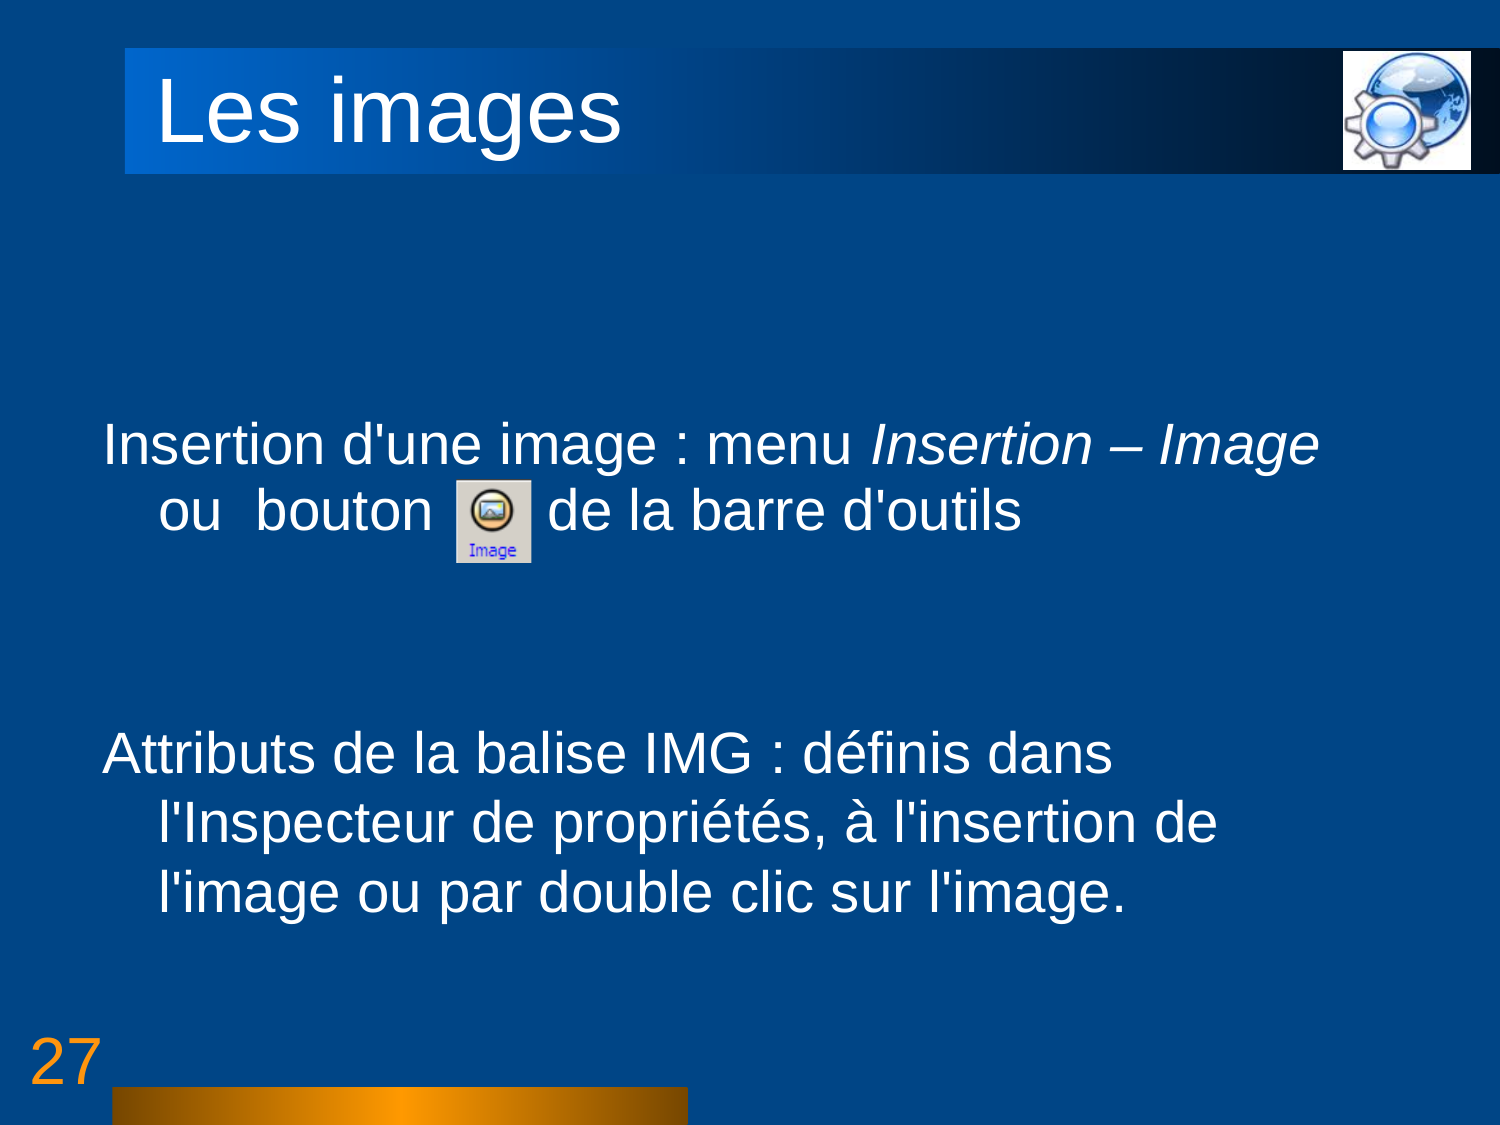

# Les images
Insertion d'une image : menu Insertion – Image ou bouton de la barre d'outils
Attributs de la balise IMG : définis dans l'Inspecteur de propriétés, à l'insertion de l'image ou par double clic sur l'image.